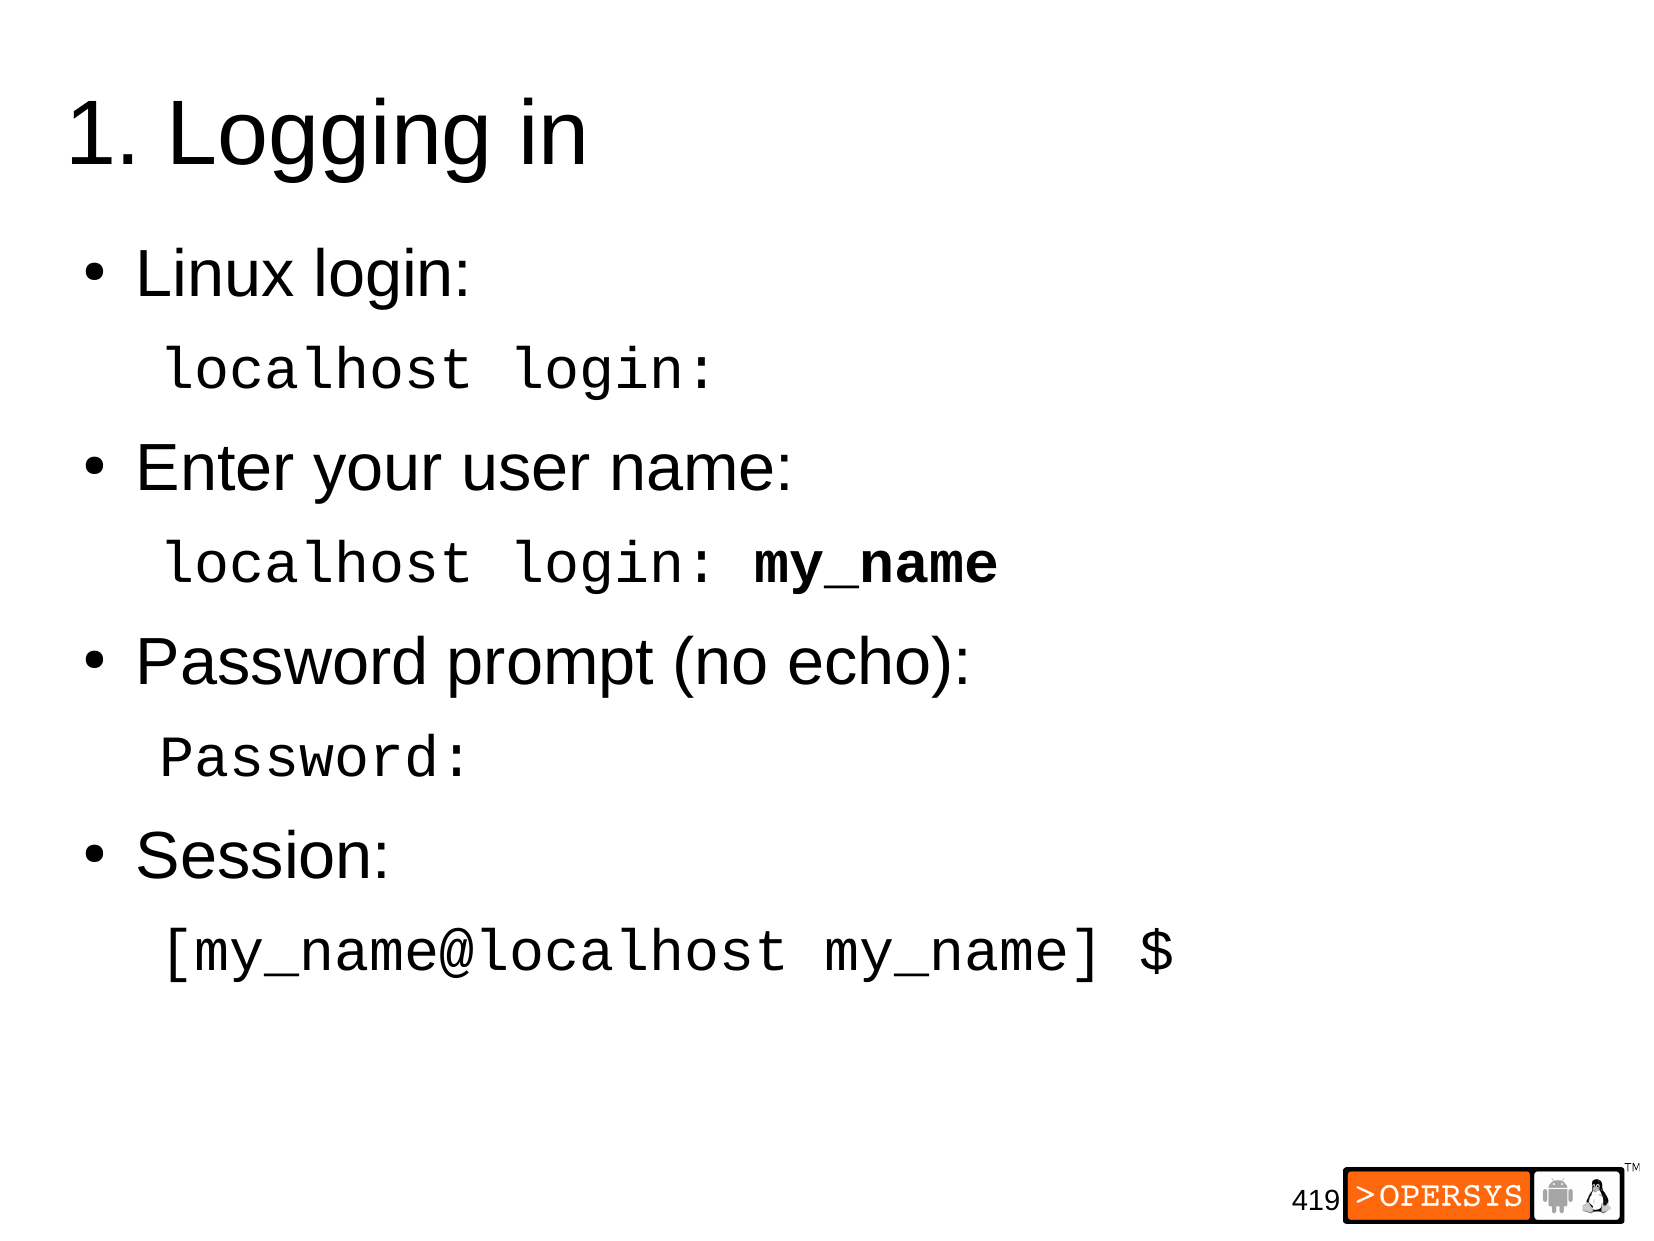

# 1. Logging in
Linux login:
localhost login:
Enter your user name:
localhost login: my_name
Password prompt (no echo):
Password:
Session:
[my_name@localhost my_name] $